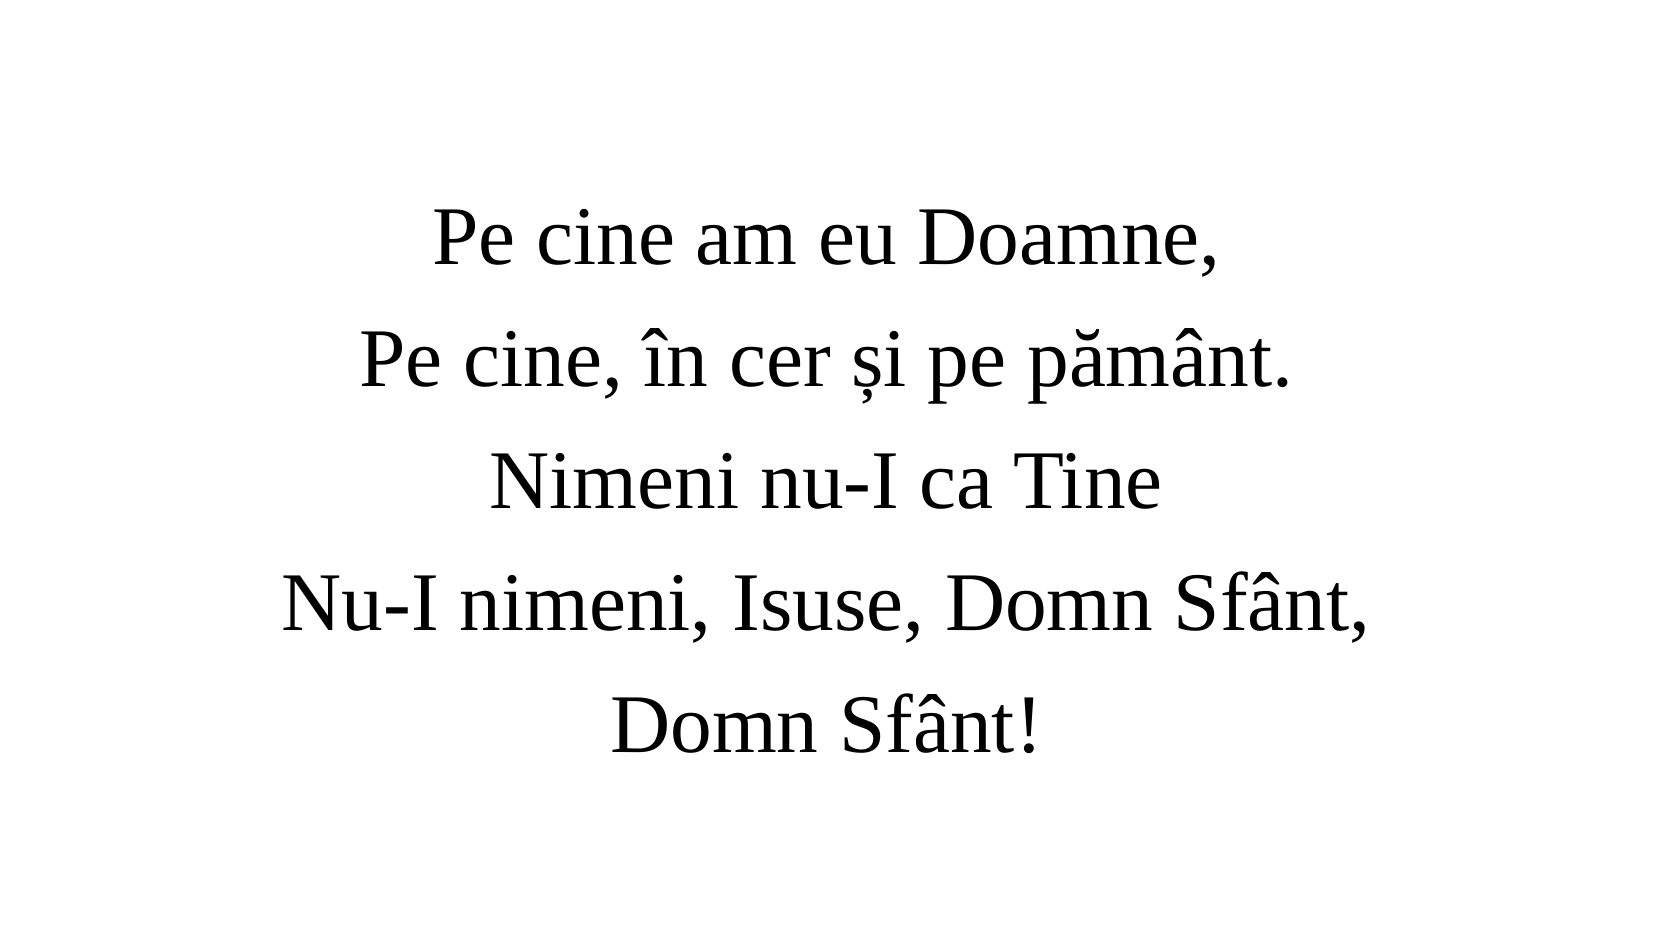

# Pe cine am eu Doamne,
Pe cine, în cer și pe pământ.
Nimeni nu-I ca Tine
Nu-I nimeni, Isuse, Domn Sfânt,
Domn Sfânt!